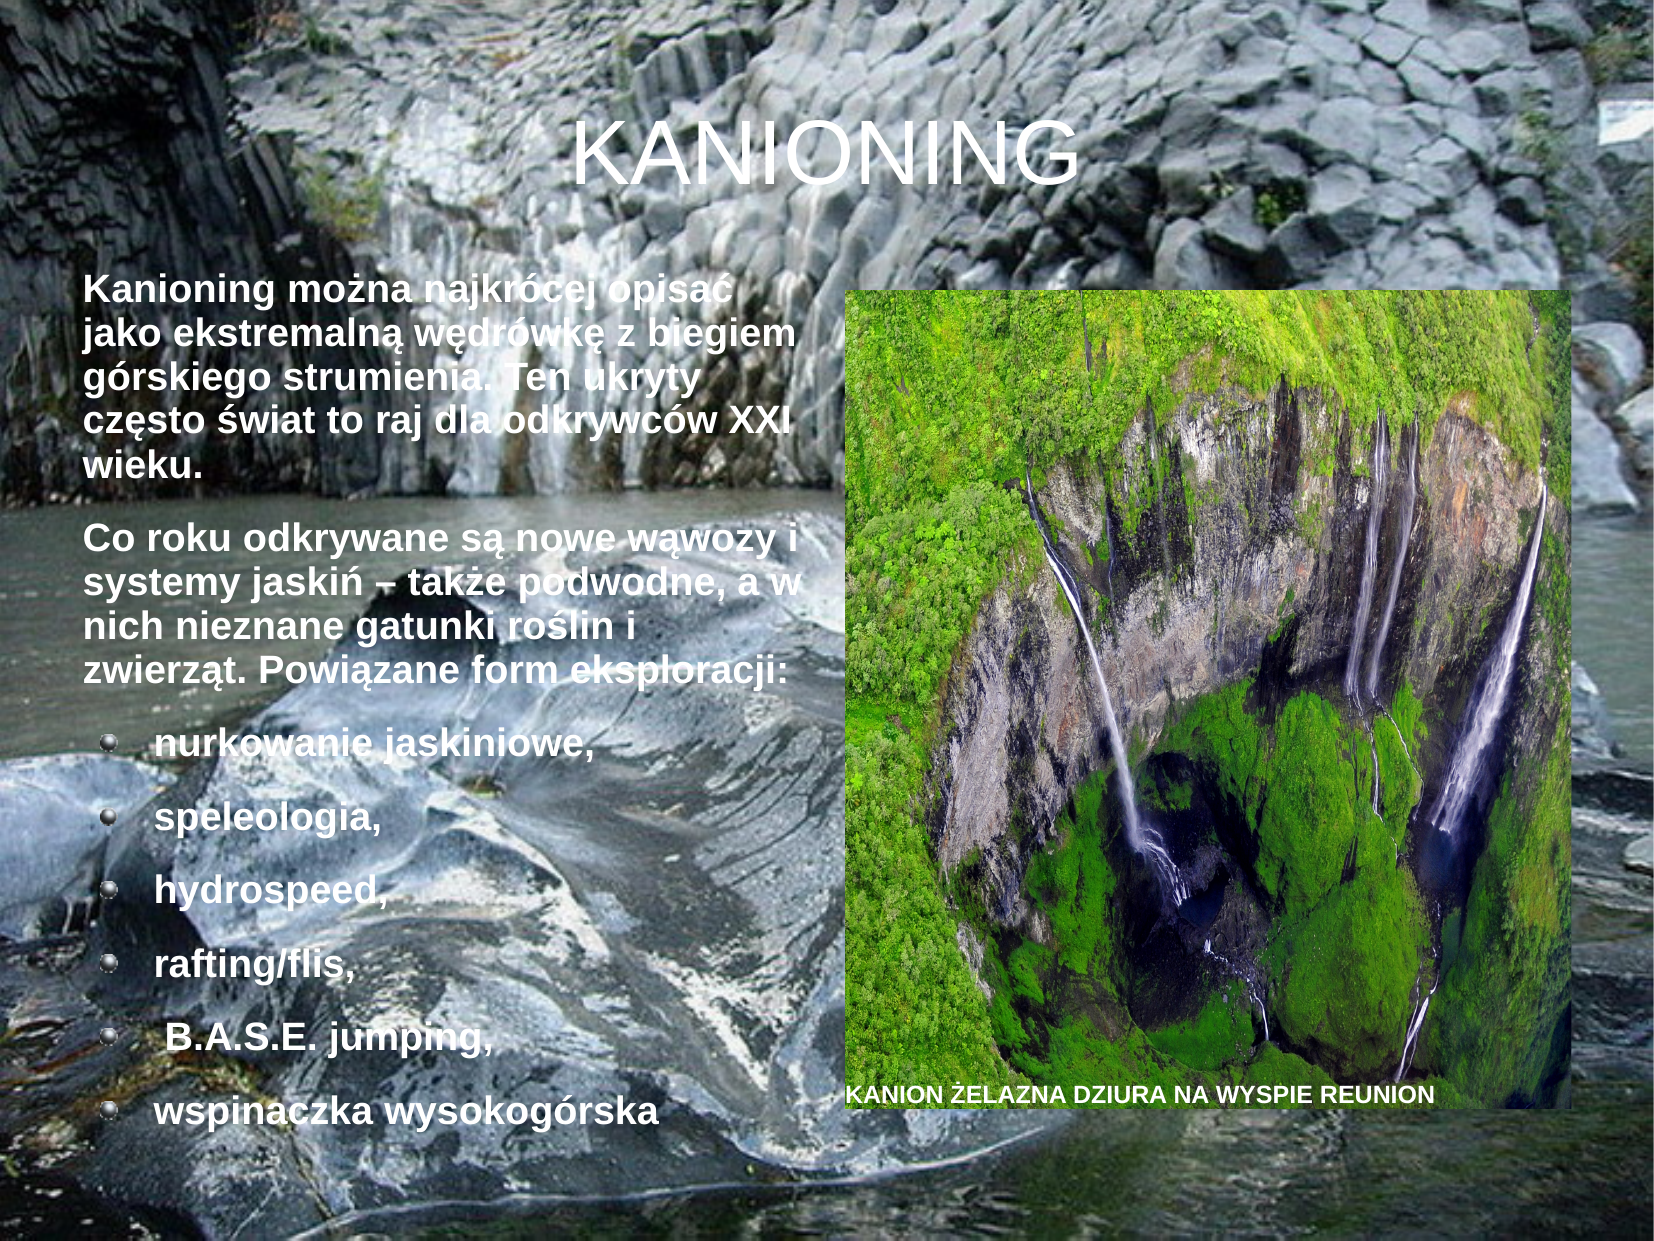

# KANIONING
Kanioning można najkrócej opisać jako ekstremalną wędrówkę z biegiem górskiego strumienia. Ten ukryty często świat to raj dla odkrywców XXI wieku.
Co roku odkrywane są nowe wąwozy i systemy jaskiń – także podwodne, a w nich nieznane gatunki roślin i zwierząt. Powiązane form eksploracji:
nurkowanie jaskiniowe,
speleologia,
hydrospeed,
rafting/flis,
 B.A.S.E. jumping,
wspinaczka wysokogórska
KANION ŻELAZNA DZIURA NA WYSPIE REUNION